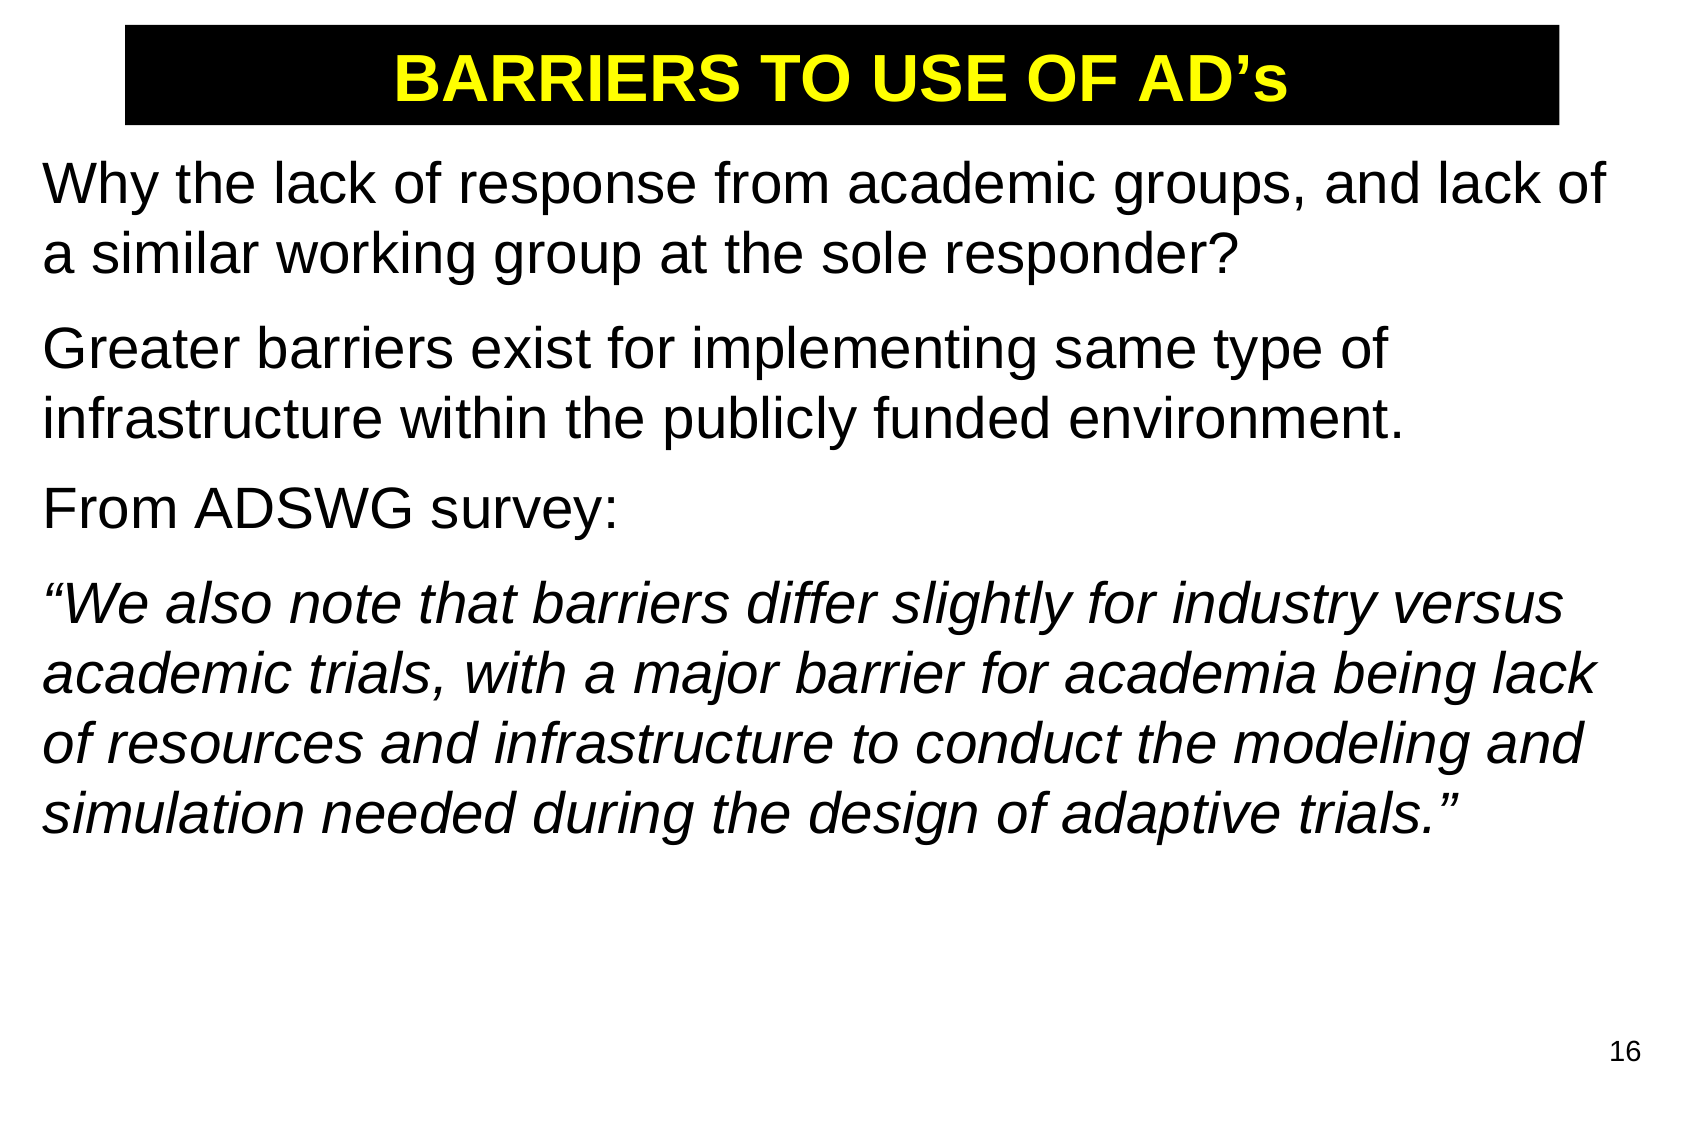

# BARRIERS TO USE OF AD’s
Why the lack of response from academic groups, and lack of a similar working group at the sole responder?
Greater barriers exist for implementing same type of infrastructure within the publicly funded environment.
From ADSWG survey:
“We also note that barriers differ slightly for industry versus academic trials, with a major barrier for academia being lack of resources and infrastructure to conduct the modeling and simulation needed during the design of adaptive trials.”
15